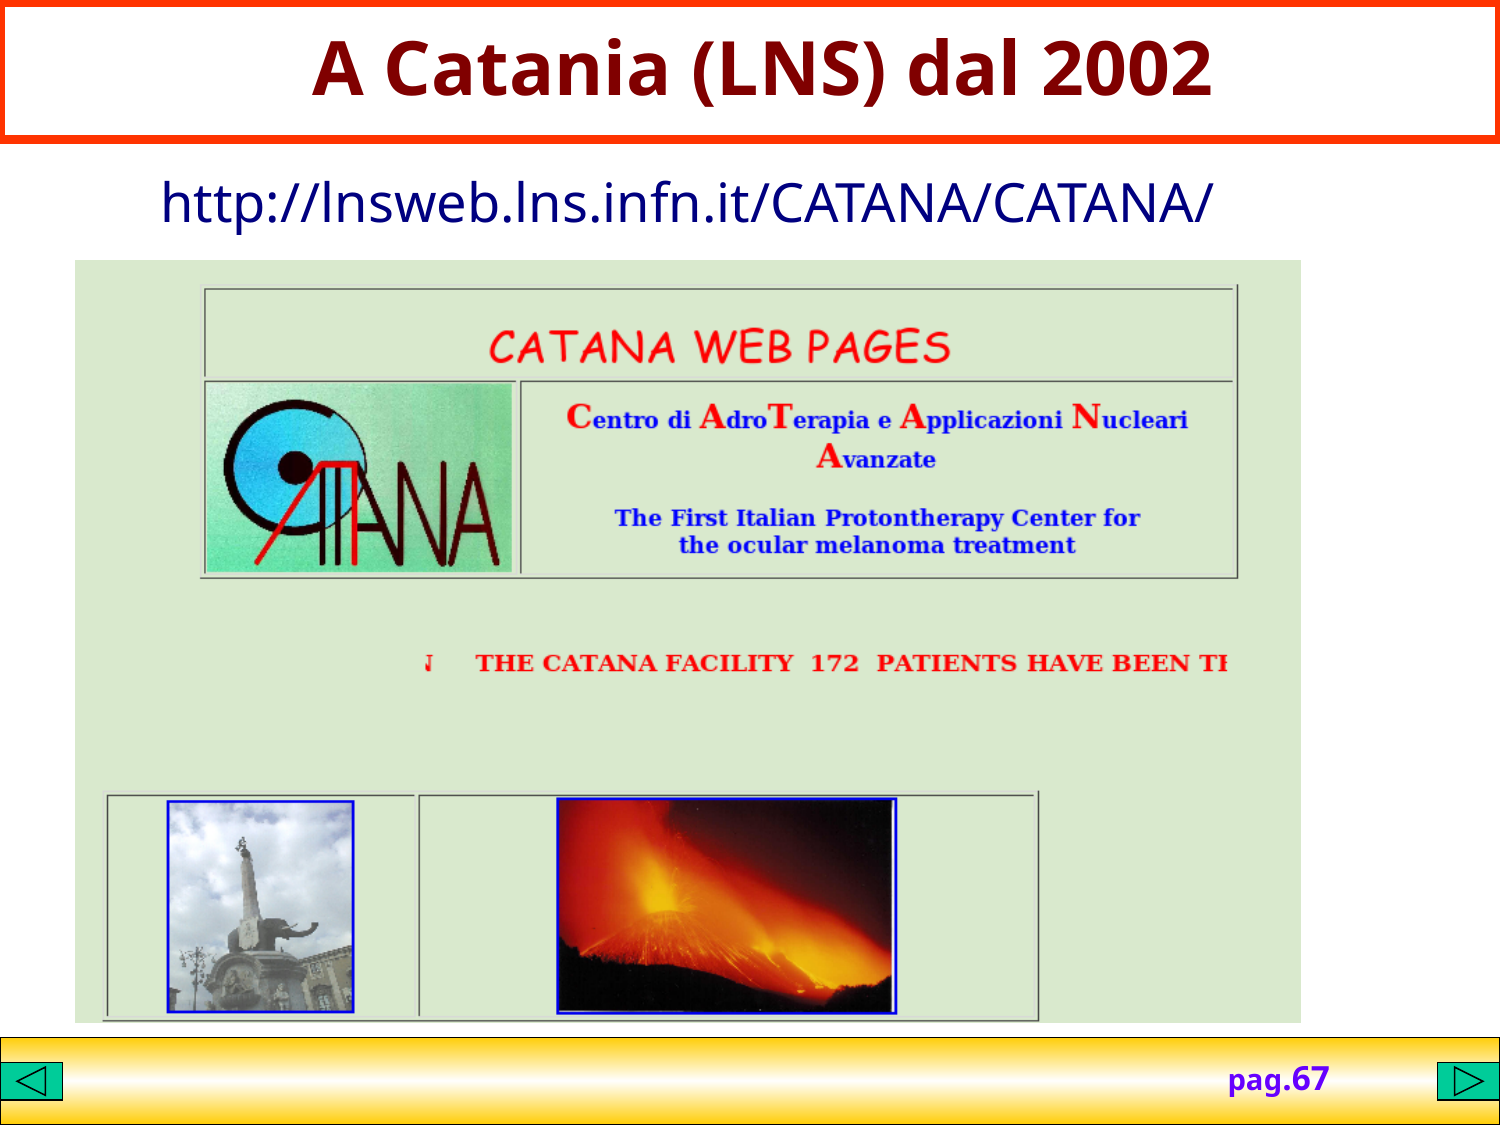

# A Catania (LNS) dal 2002
http://lnsweb.lns.infn.it/CATANA/CATANA/
67